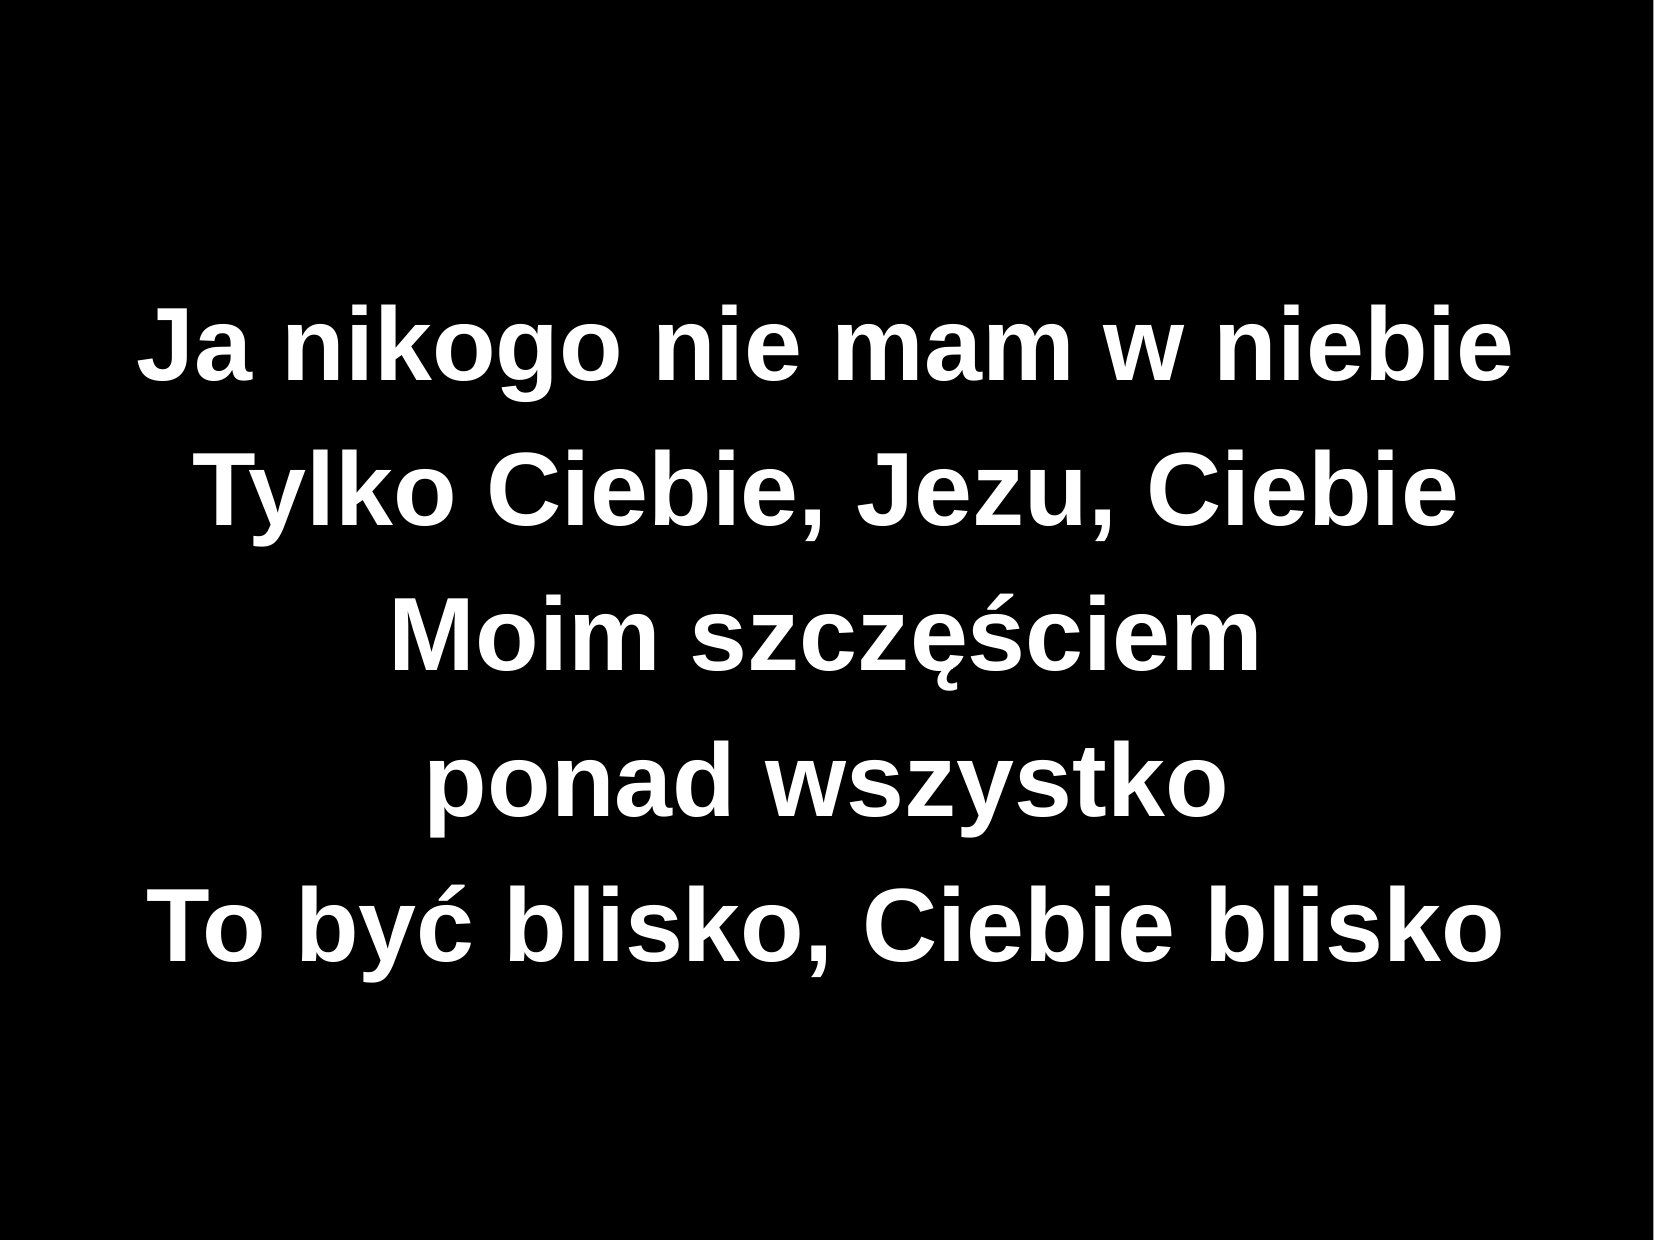

# Ja nikogo nie mam w niebie
Tylko Ciebie, Jezu, Ciebie
Moim szczęściem
ponad wszystko
To być blisko, Ciebie blisko